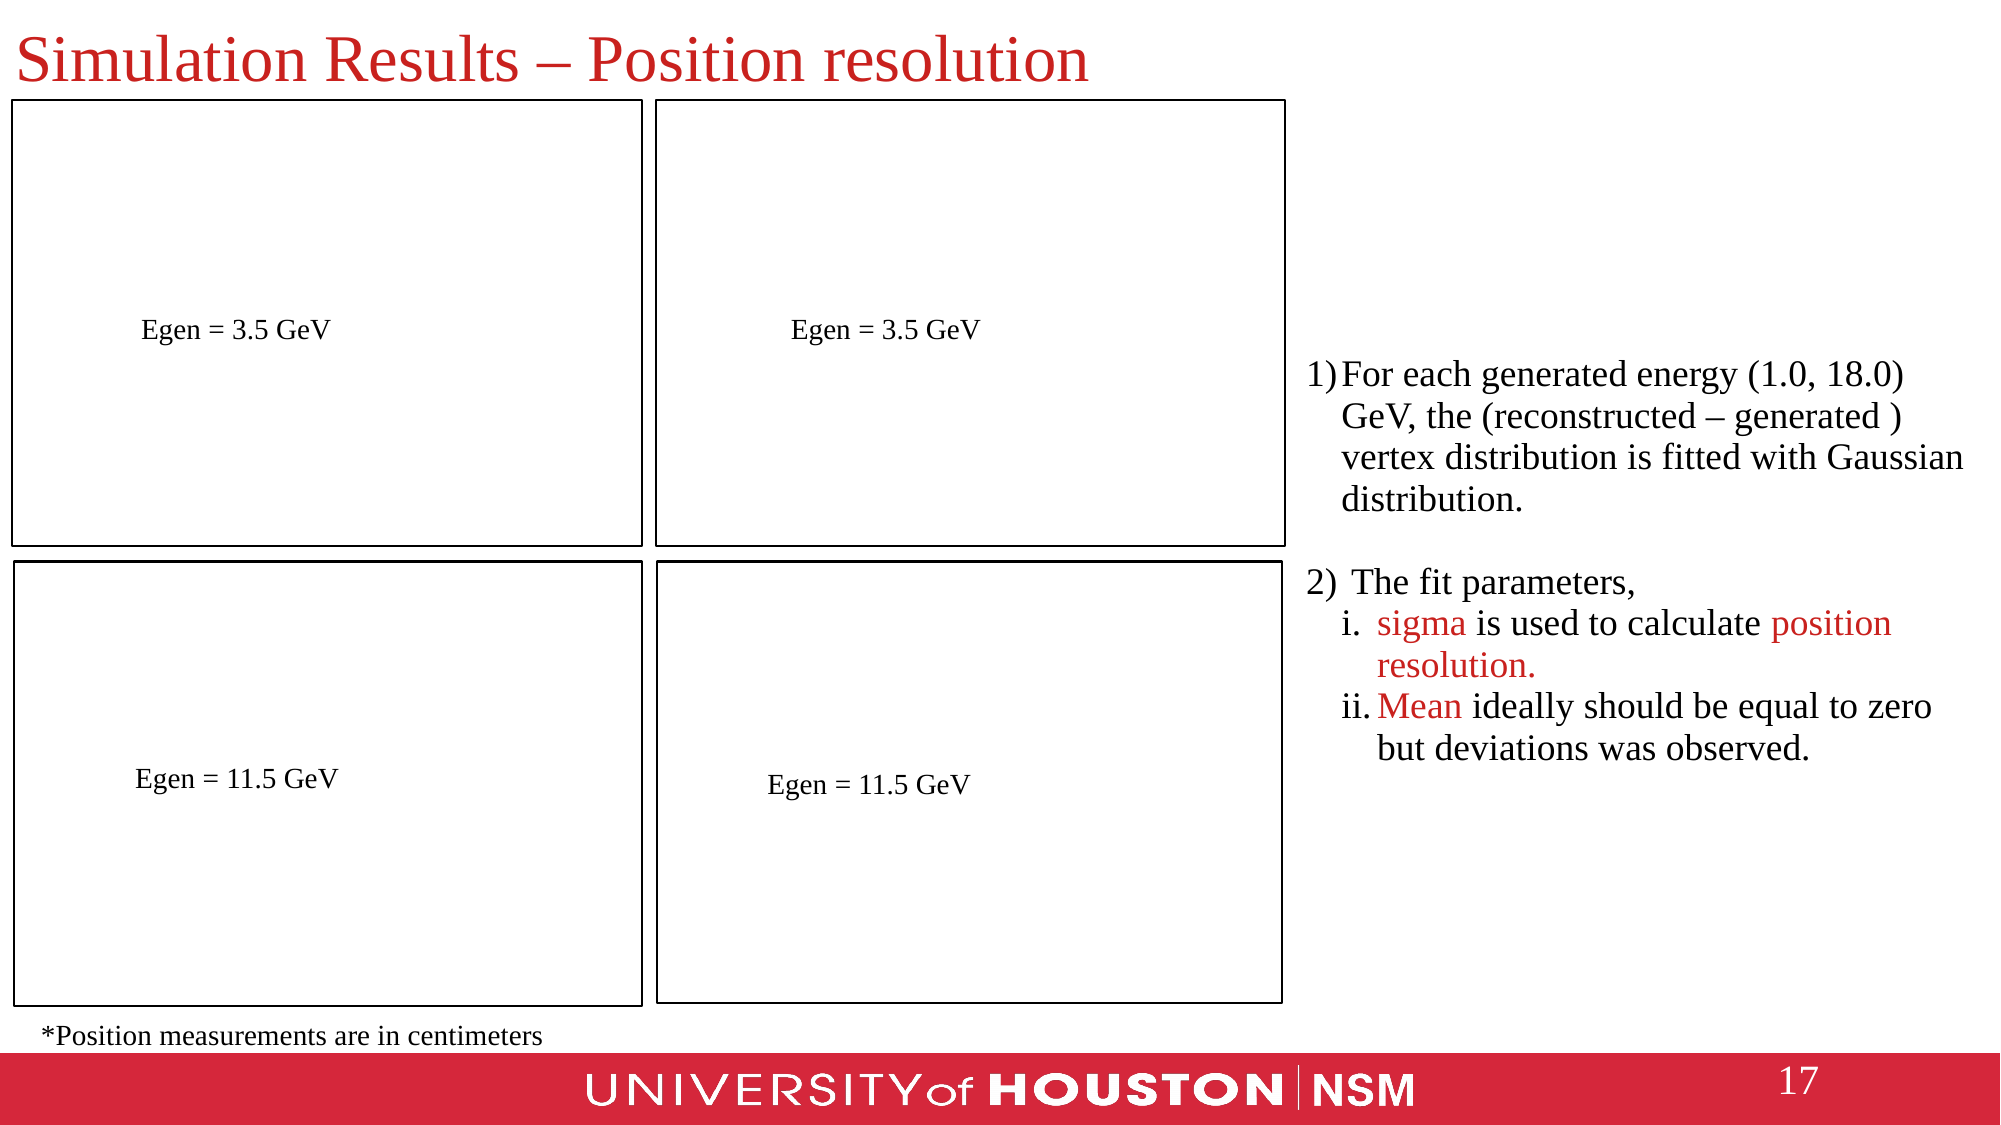

# Simulation Results – Position resolution
For each generated energy (1.0, 18.0) GeV, the (reconstructed – generated ) vertex distribution is fitted with Gaussian distribution.
 The fit parameters,
sigma is used to calculate position resolution.
Mean ideally should be equal to zero but deviations was observed.
Egen = 3.5 GeV
Egen = 3.5 GeV
Egen = 11.5 GeV
Egen = 11.5 GeV
*Position measurements are in centimeters
17
σ2/E2 = a2/E2 + b2/E + c2
σ2/E2 = a2/E2 + b2/E + c2
σ2/E2 = a2/E2 + b2/E + c2